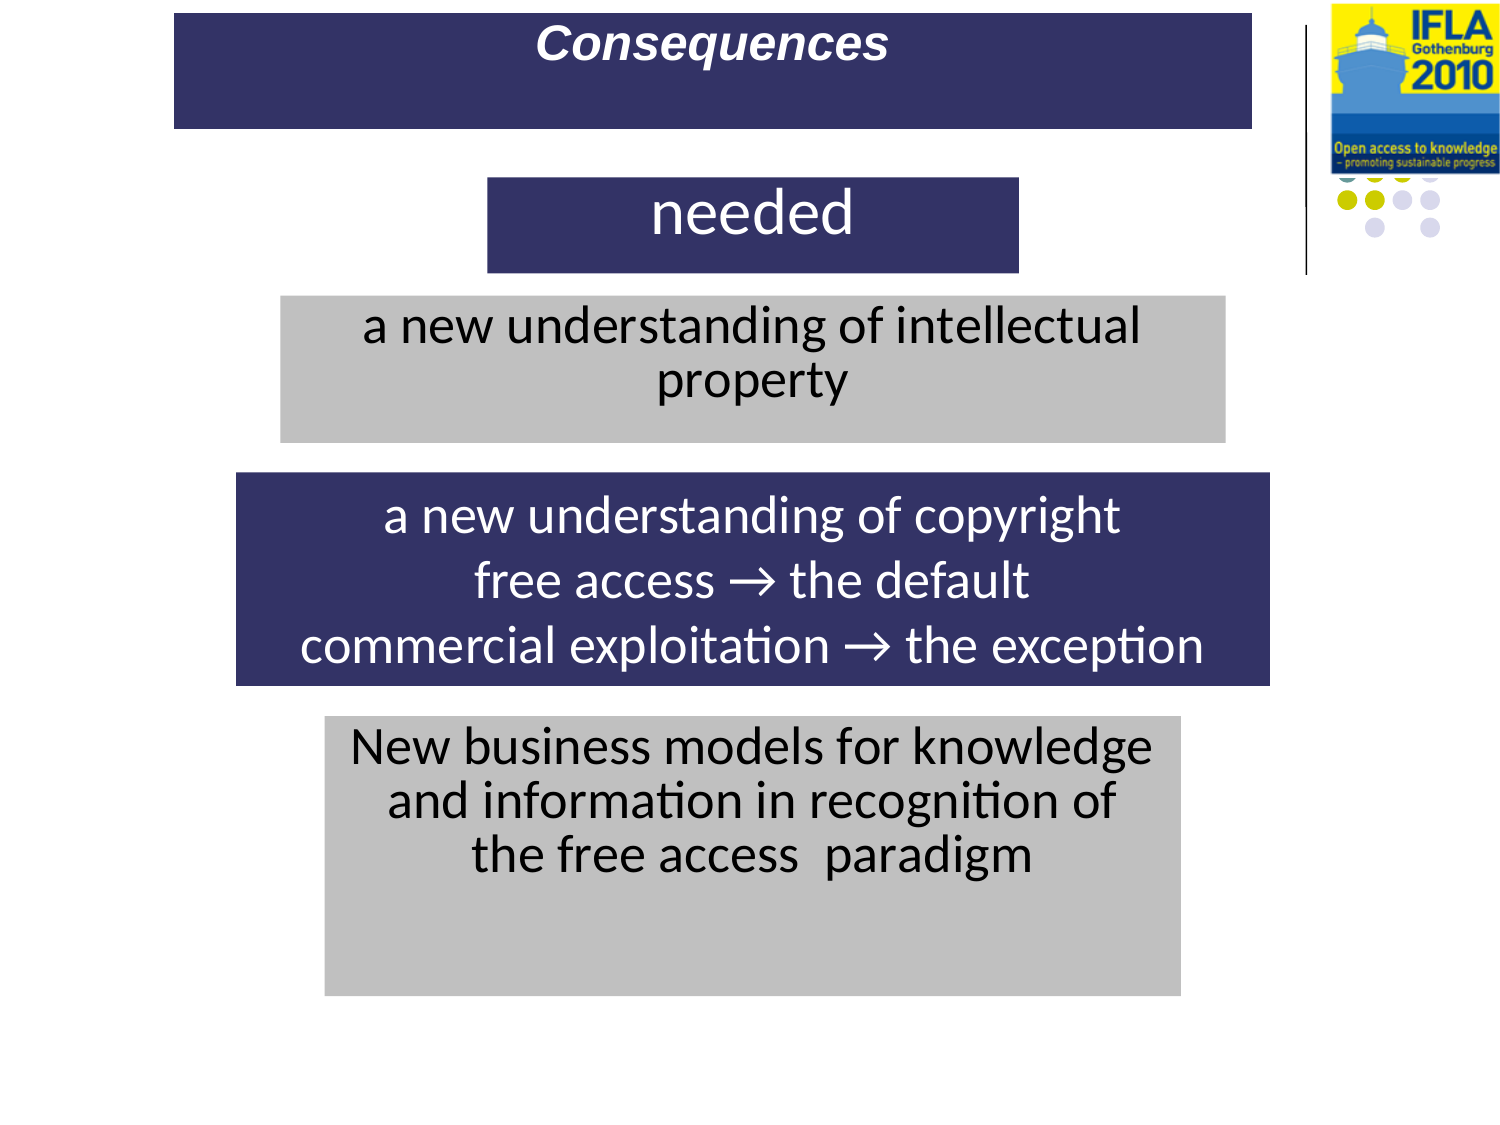

Consequences
needed
needed
needed
a new understanding of intellectual property
a new understanding of copyright
free access → the default
commercial exploitation → the exception
New business models for knowledge and information in recognition of
the free access paradigm